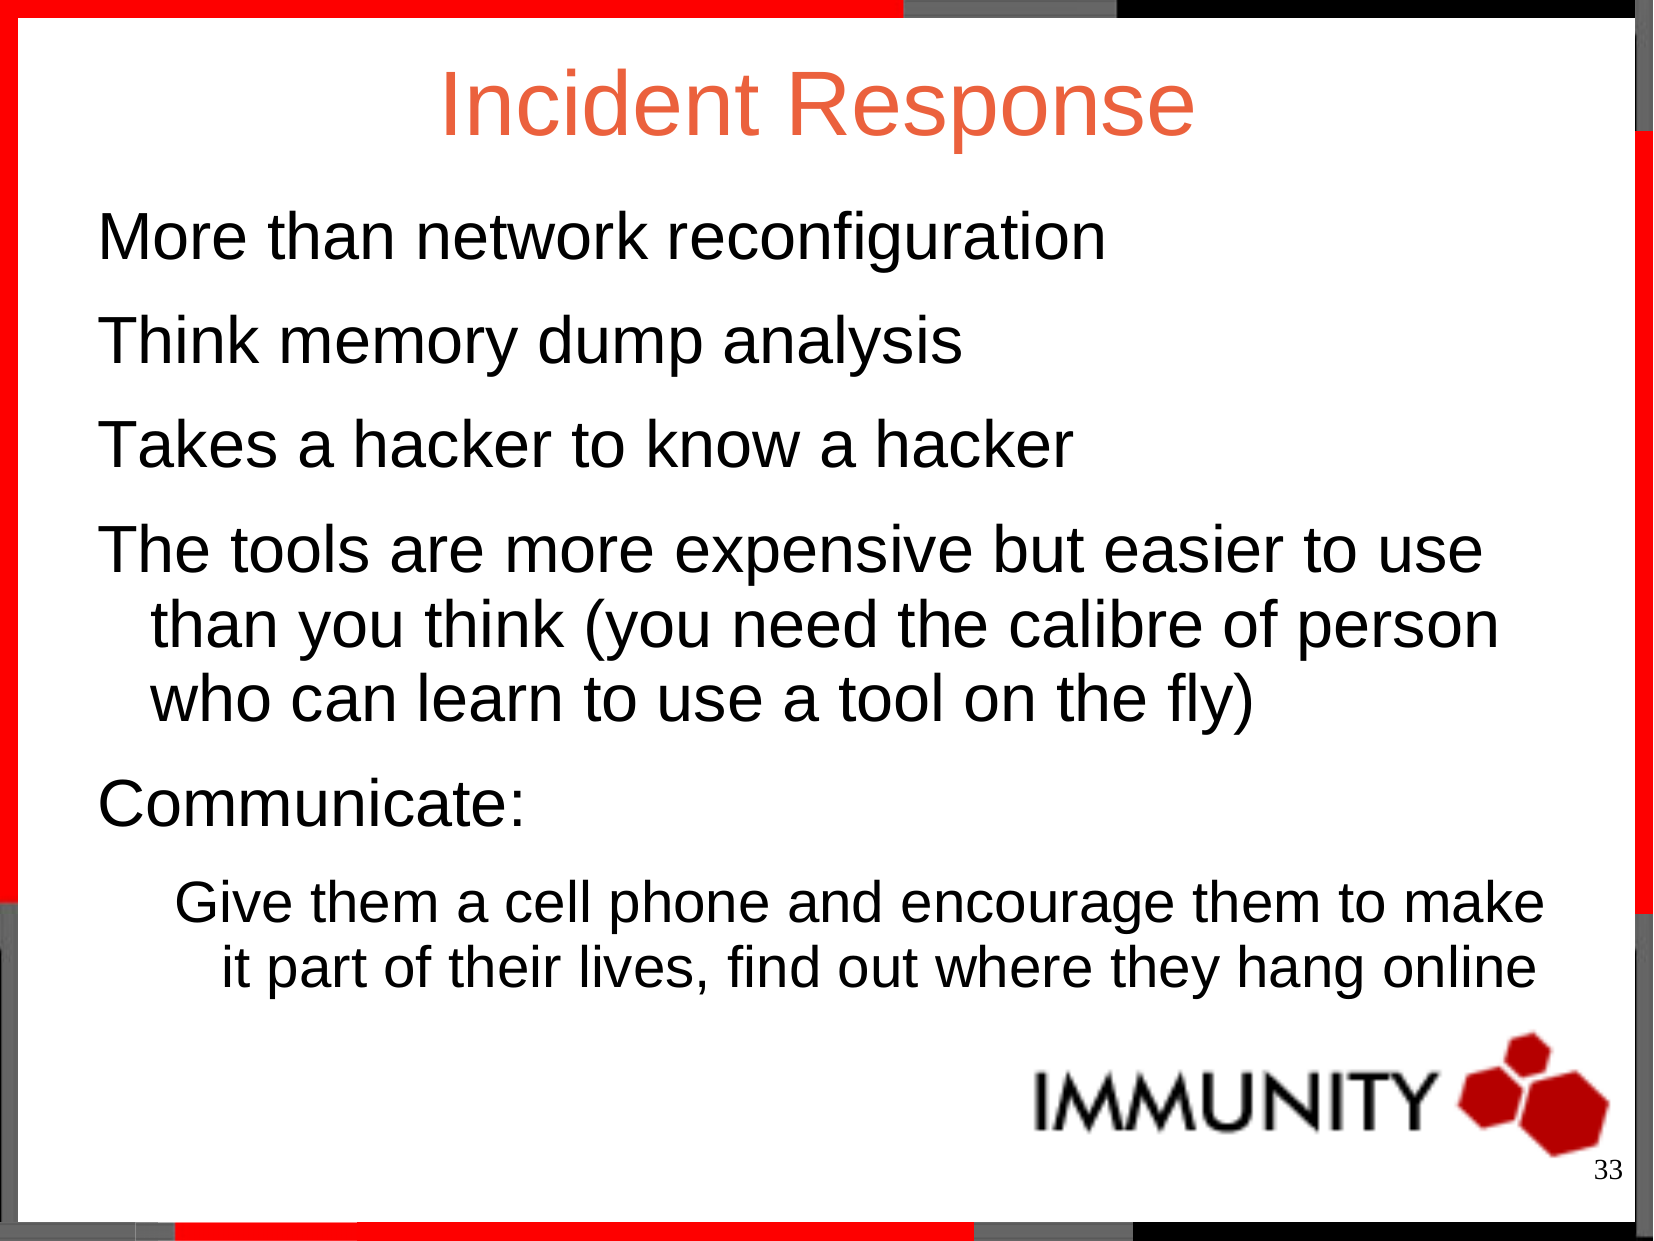

# Incident Response
More than network reconfiguration
Think memory dump analysis
Takes a hacker to know a hacker
The tools are more expensive but easier to use than you think (you need the calibre of person who can learn to use a tool on the fly)
Communicate:
Give them a cell phone and encourage them to make it part of their lives, find out where they hang online